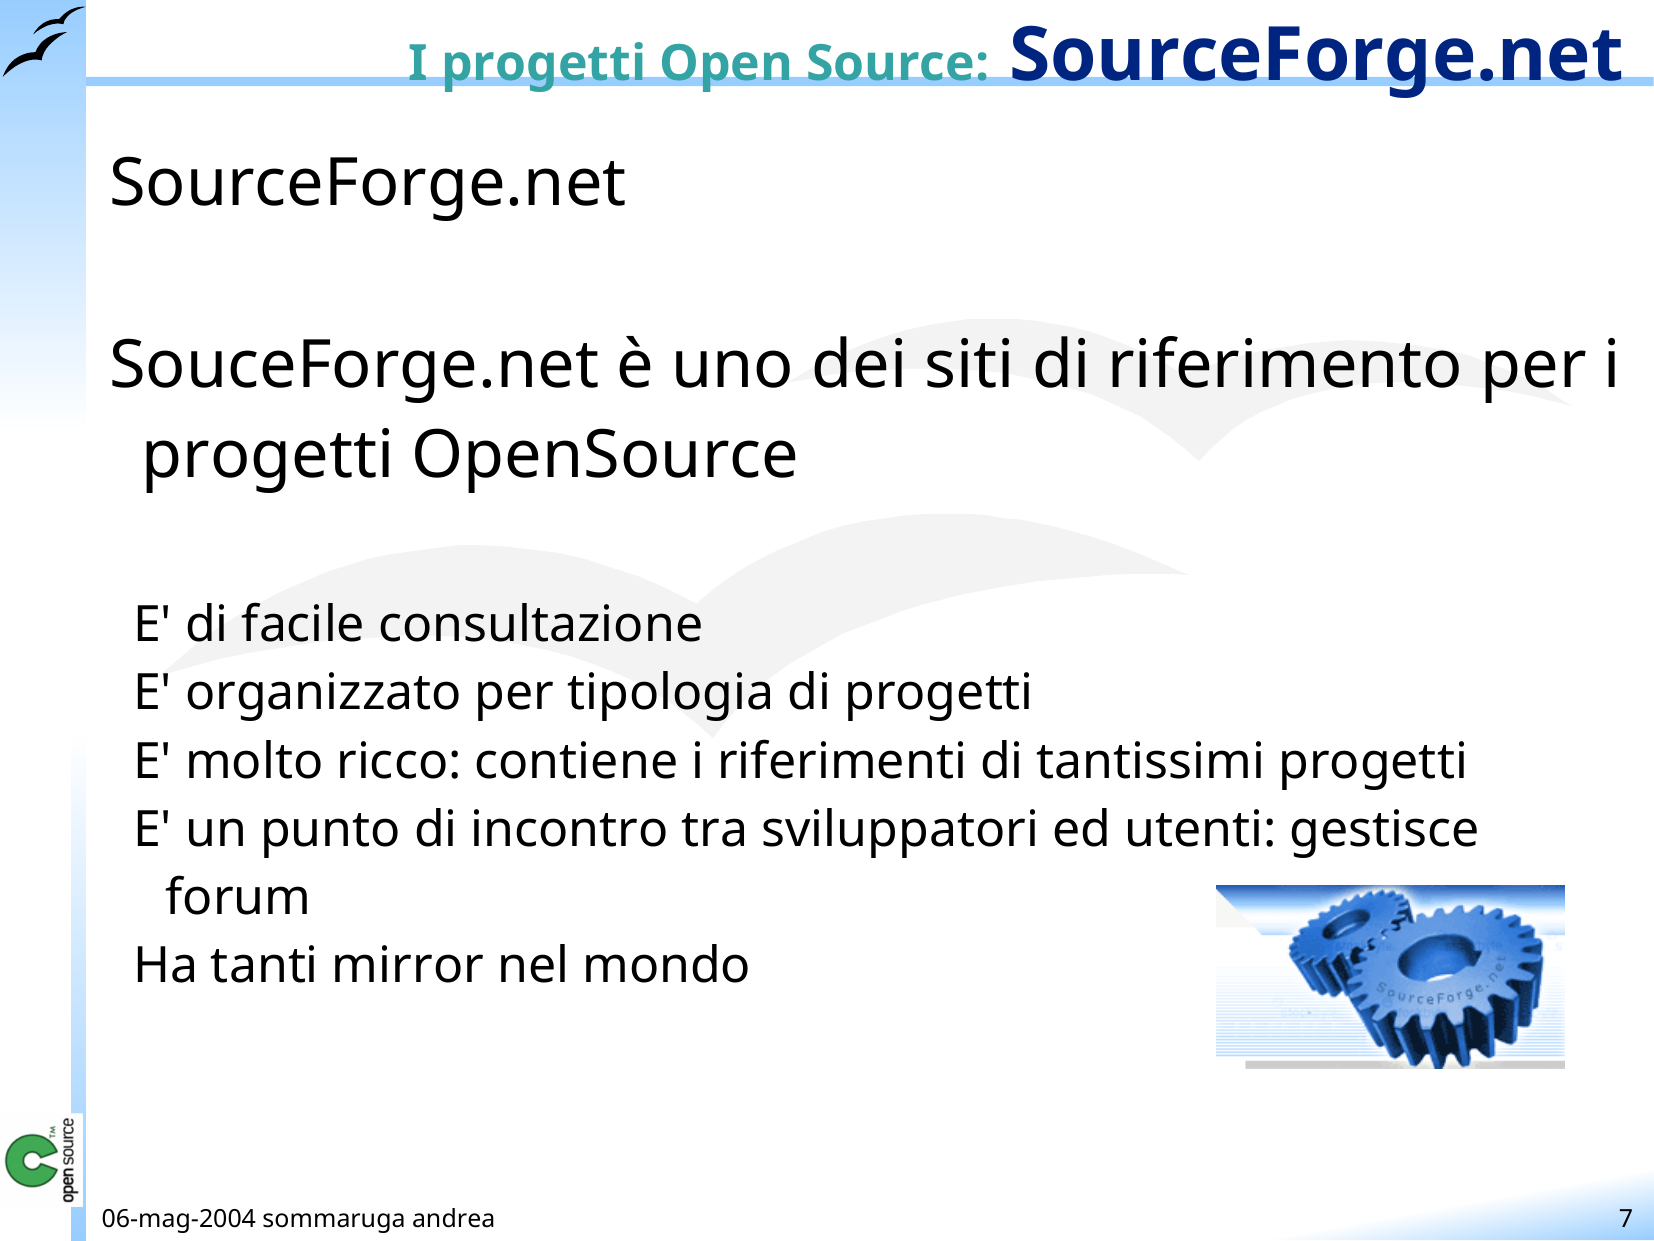

# I progetti Open Source: SourceForge.net
SourceForge.net
SouceForge.net è uno dei siti di riferimento per i progetti OpenSource
E' di facile consultazione
E' organizzato per tipologia di progetti
E' molto ricco: contiene i riferimenti di tantissimi progetti
E' un punto di incontro tra sviluppatori ed utenti: gestisce forum
Ha tanti mirror nel mondo